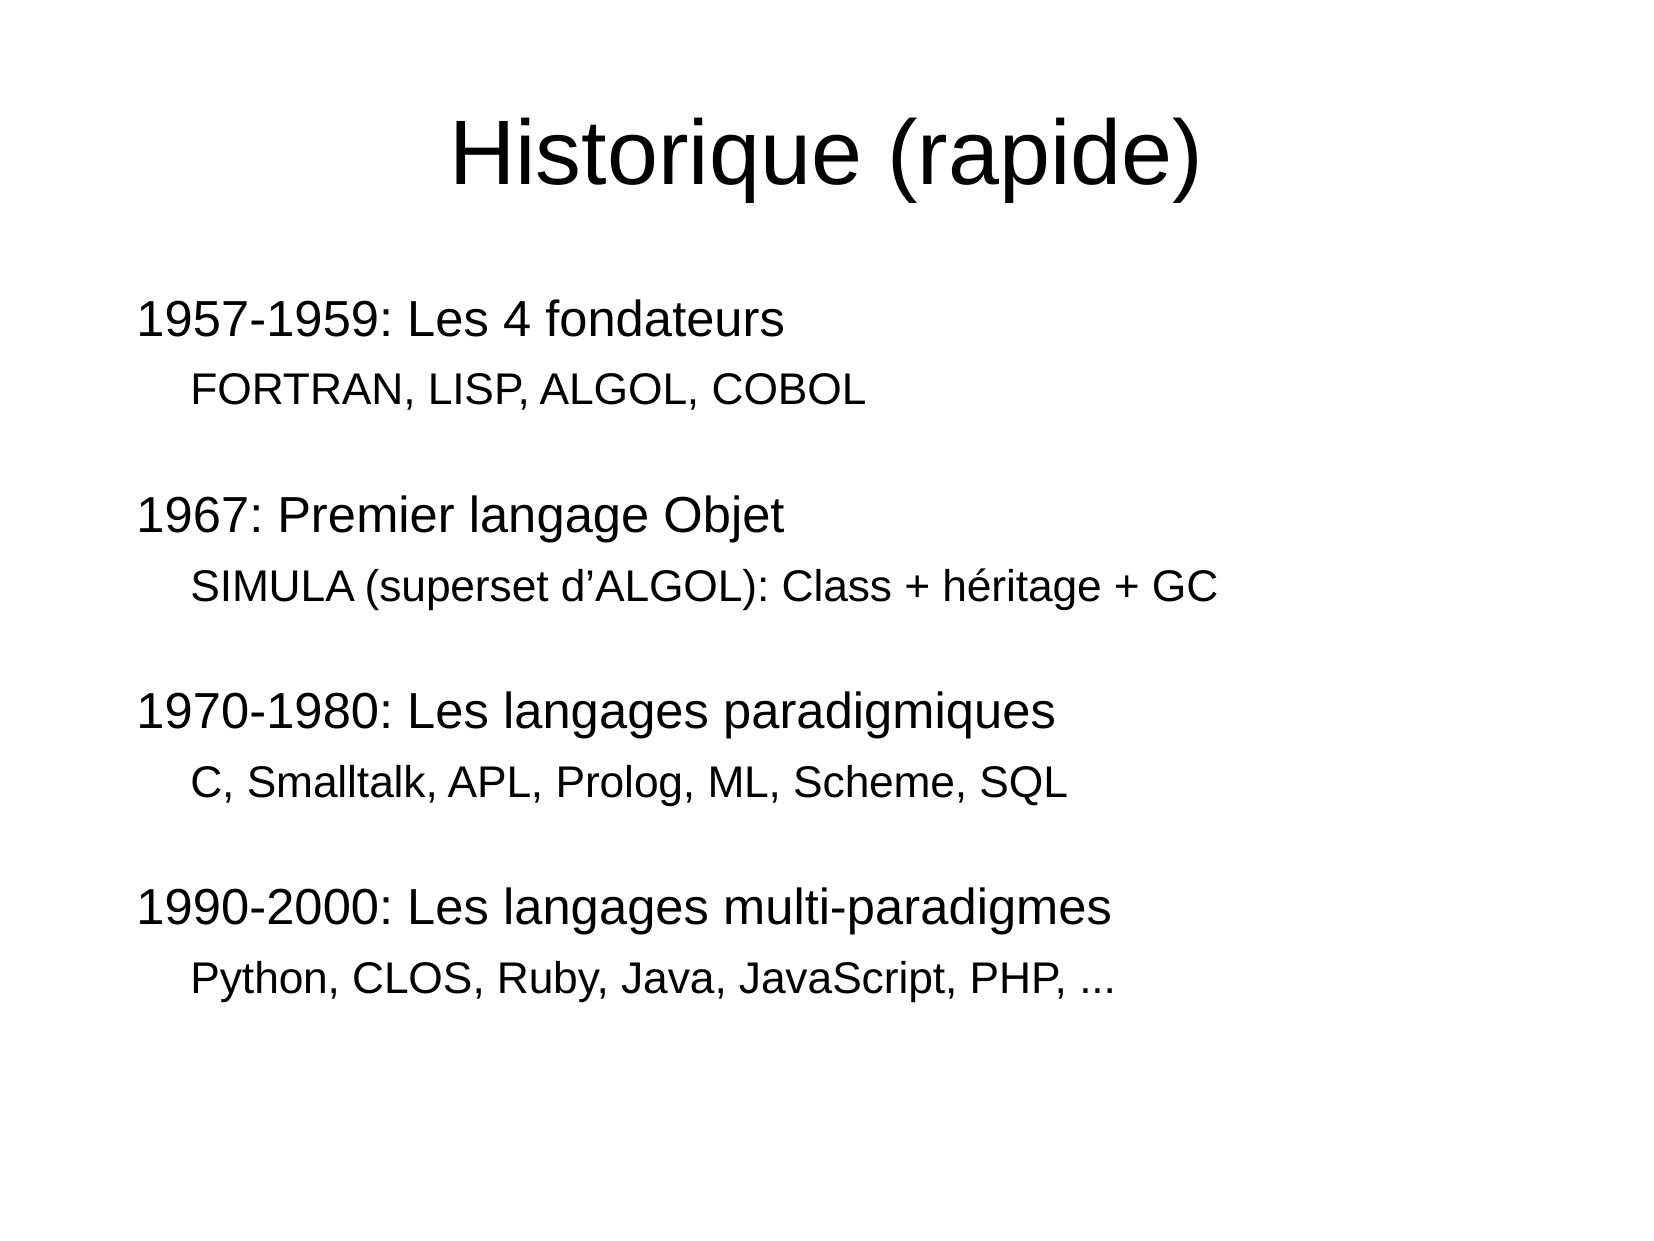

# Historique (rapide)
1957-1959: Les 4 fondateurs
FORTRAN, LISP, ALGOL, COBOL
1967: Premier langage Objet
SIMULA (superset d’ALGOL): Class + héritage + GC
1970-1980: Les langages paradigmiques
C, Smalltalk, APL, Prolog, ML, Scheme, SQL
1990-2000: Les langages multi-paradigmes
Python, CLOS, Ruby, Java, JavaScript, PHP, ...